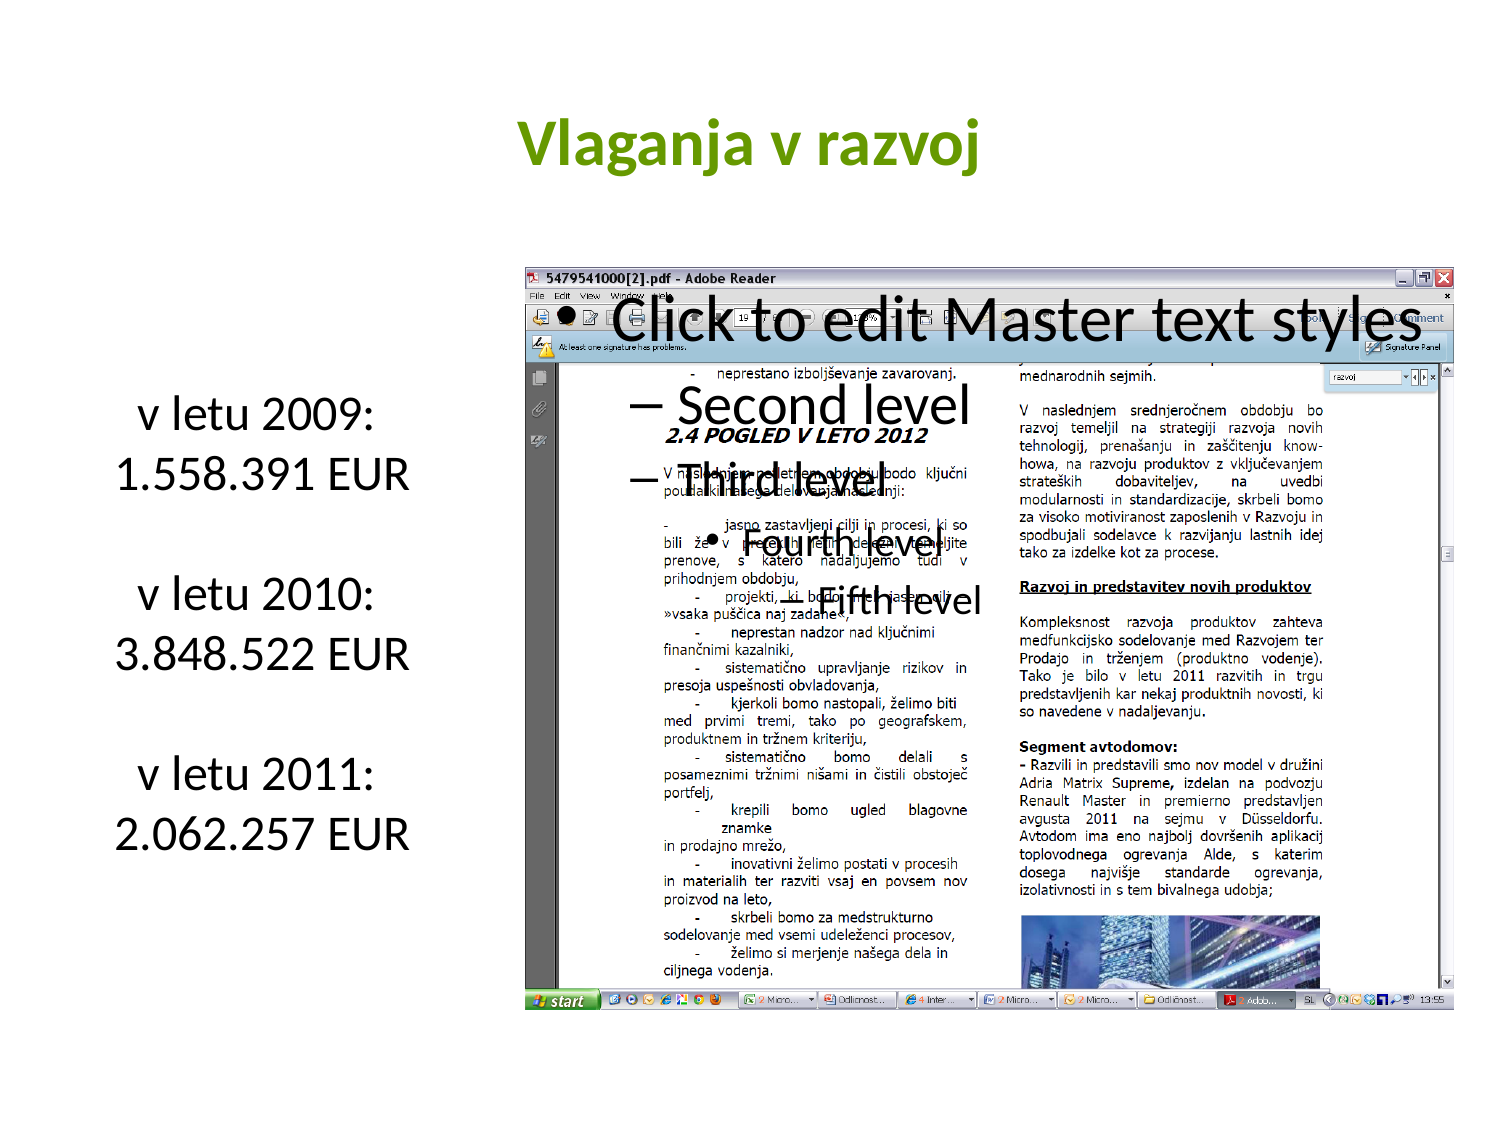

# Vlaganja v razvoj
Click to edit Master text styles
Second level
Third level
Fourth level
Fifth level
v letu 2009:
1.558.391 EUR
v letu 2010:
3.848.522 EUR
v letu 2011:
2.062.257 EUR